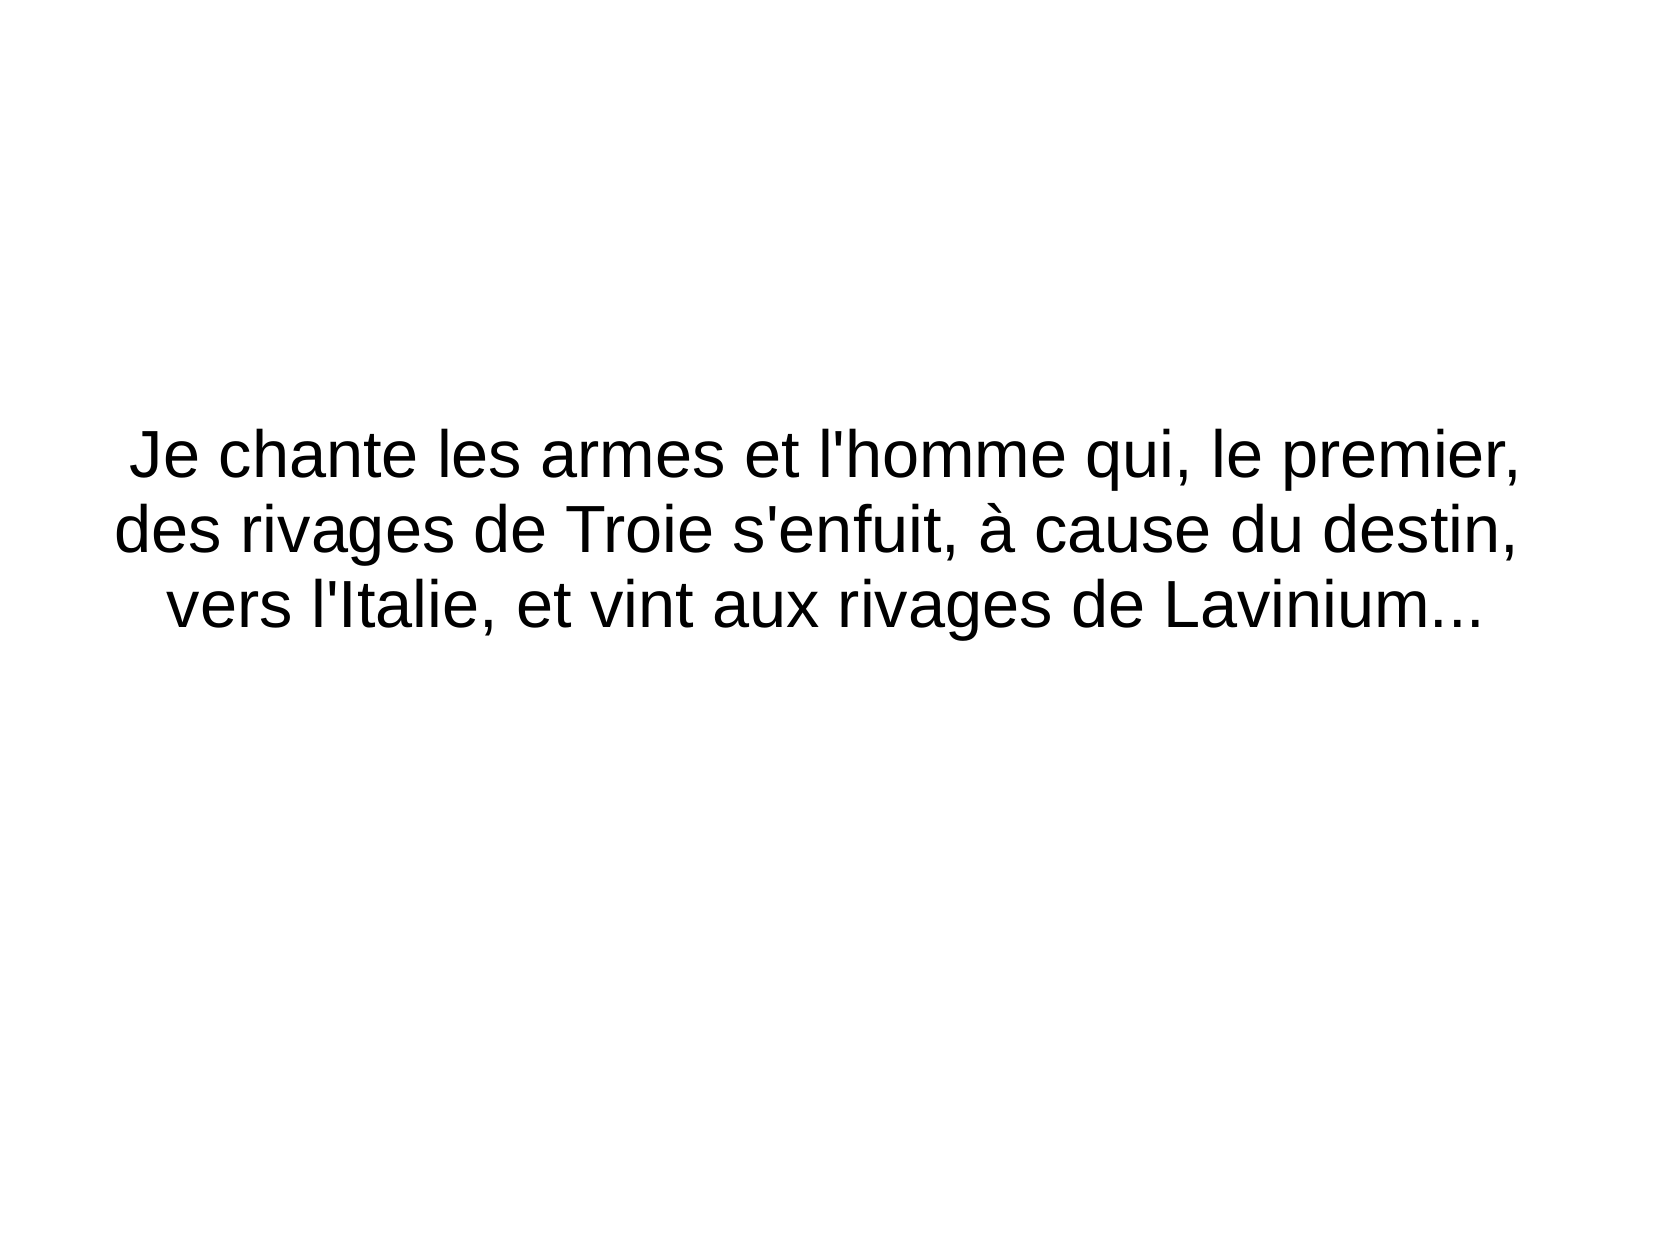

# Je chante les armes et l'homme qui, le premier, des rivages de Troie s'enfuit, à cause du destin, vers l'Italie, et vint aux rivages de Lavinium...